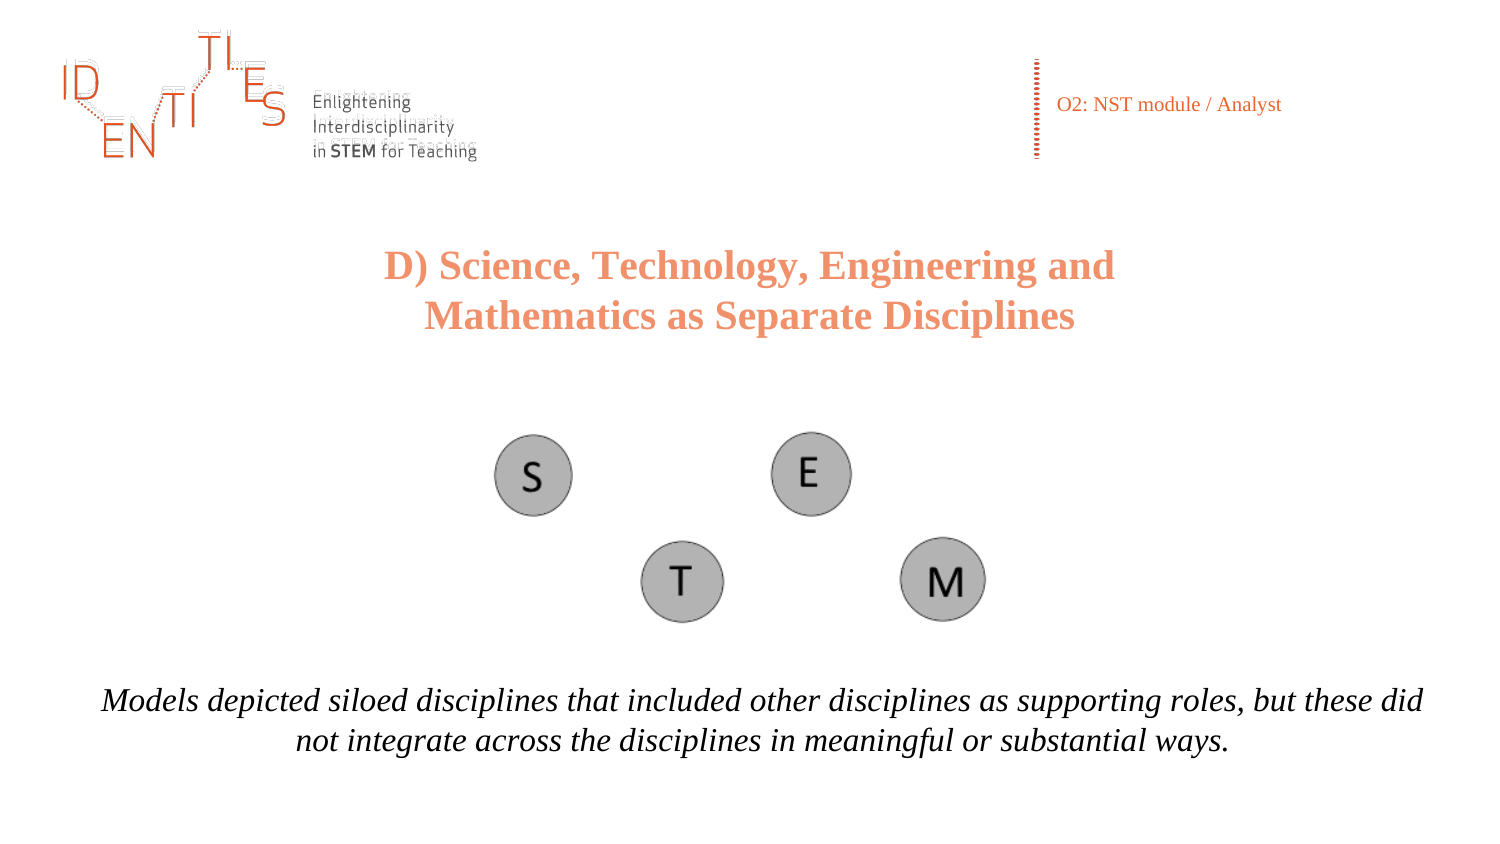

O2: NST module / Analyst
D) Science, Technology, Engineering and Mathematics as Separate Disciplines
Models depicted siloed disciplines that included other disciplines as supporting roles, but these did not integrate across the disciplines in meaningful or substantial ways.